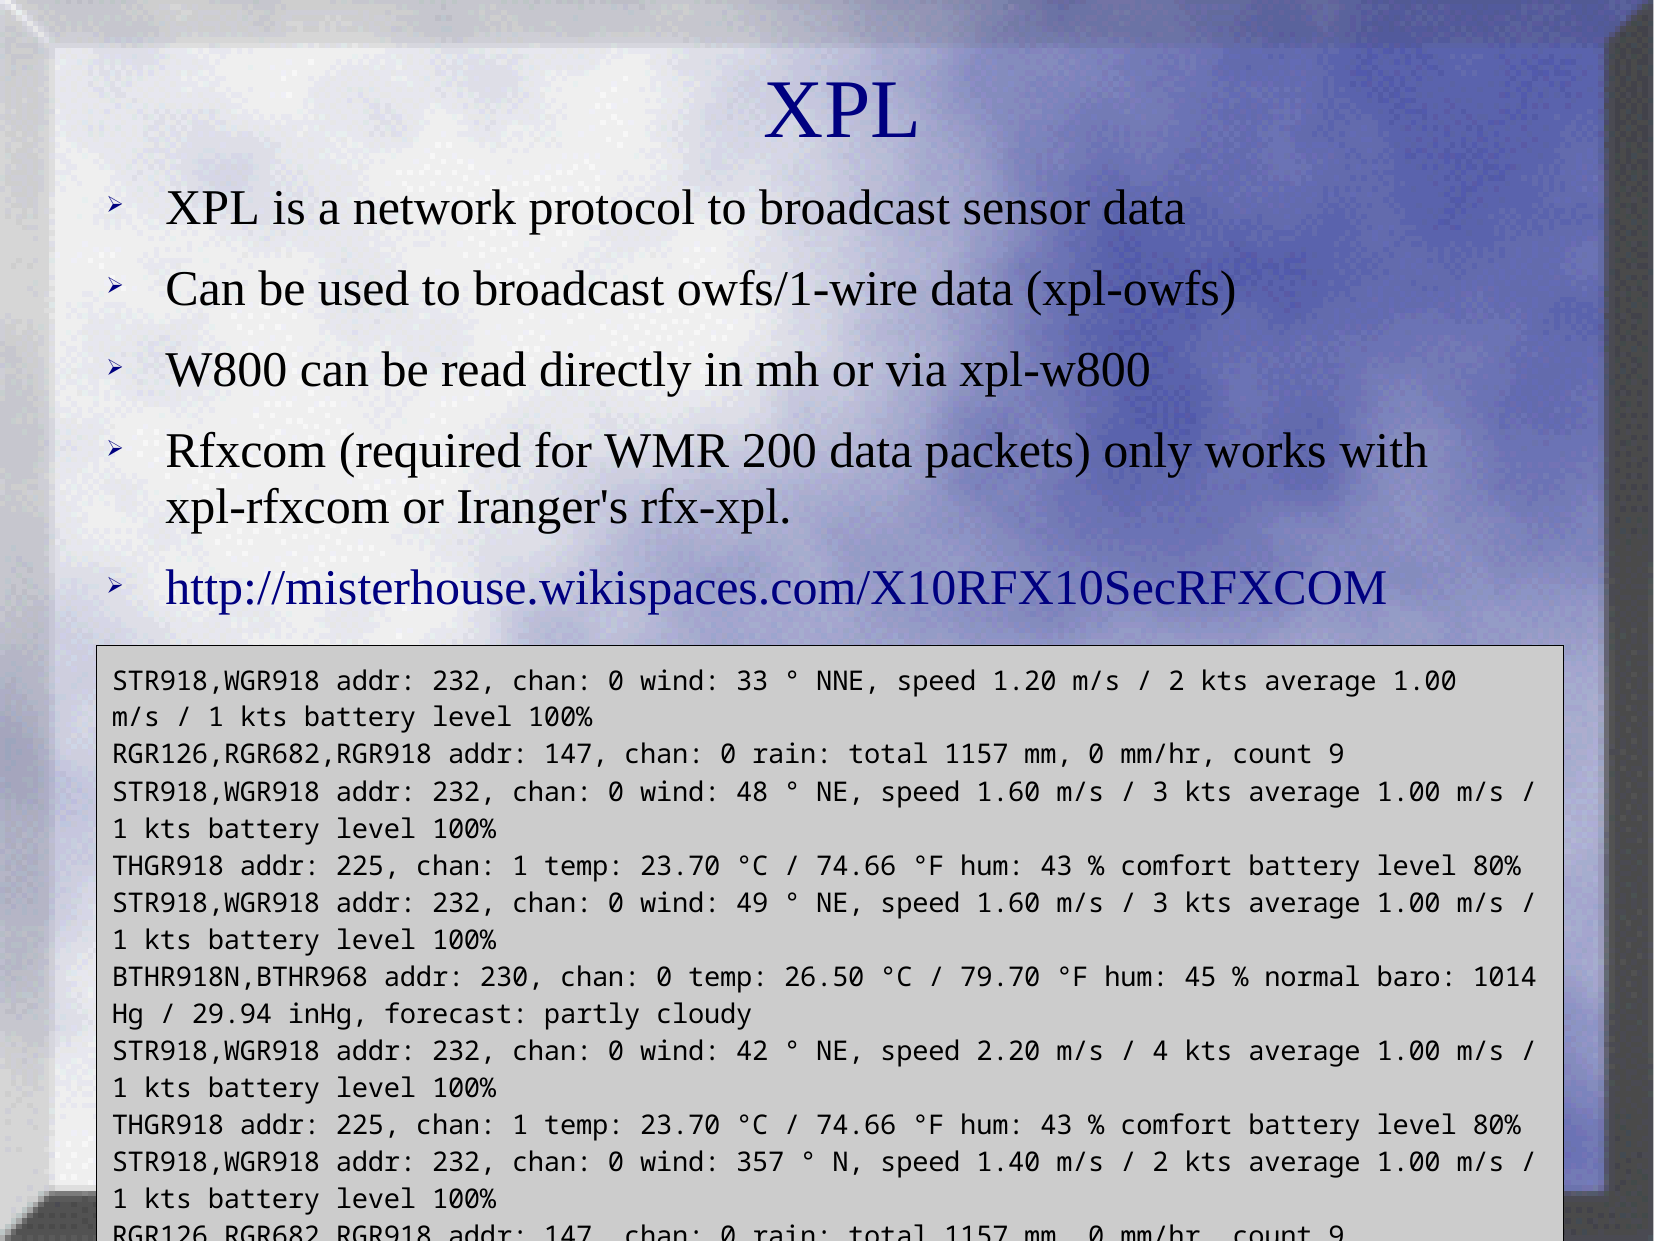

# XPL
XPL is a network protocol to broadcast sensor data
Can be used to broadcast owfs/1-wire data (xpl-owfs)
W800 can be read directly in mh or via xpl-w800
Rfxcom (required for WMR 200 data packets) only works with xpl-rfxcom or Iranger's rfx-xpl.
http://misterhouse.wikispaces.com/X10RFX10SecRFXCOM
STR918,WGR918 addr: 232, chan: 0 wind: 33 ° NNE, speed 1.20 m/s / 2 kts average 1.00 m/s / 1 kts battery level 100%
RGR126,RGR682,RGR918 addr: 147, chan: 0 rain: total 1157 mm, 0 mm/hr, count 9
STR918,WGR918 addr: 232, chan: 0 wind: 48 ° NE, speed 1.60 m/s / 3 kts average 1.00 m/s / 1 kts battery level 100%
THGR918 addr: 225, chan: 1 temp: 23.70 °C / 74.66 °F hum: 43 % comfort battery level 80%
STR918,WGR918 addr: 232, chan: 0 wind: 49 ° NE, speed 1.60 m/s / 3 kts average 1.00 m/s / 1 kts battery level 100%
BTHR918N,BTHR968 addr: 230, chan: 0 temp: 26.50 °C / 79.70 °F hum: 45 % normal baro: 1014 Hg / 29.94 inHg, forecast: partly cloudy
STR918,WGR918 addr: 232, chan: 0 wind: 42 ° NE, speed 2.20 m/s / 4 kts average 1.00 m/s / 1 kts battery level 100%
THGR918 addr: 225, chan: 1 temp: 23.70 °C / 74.66 °F hum: 43 % comfort battery level 80%
STR918,WGR918 addr: 232, chan: 0 wind: 357 ° N, speed 1.40 m/s / 2 kts average 1.00 m/s / 1 kts battery level 100%
RGR126,RGR682,RGR918 addr: 147, chan: 0 rain: total 1157 mm, 0 mm/hr, count 9